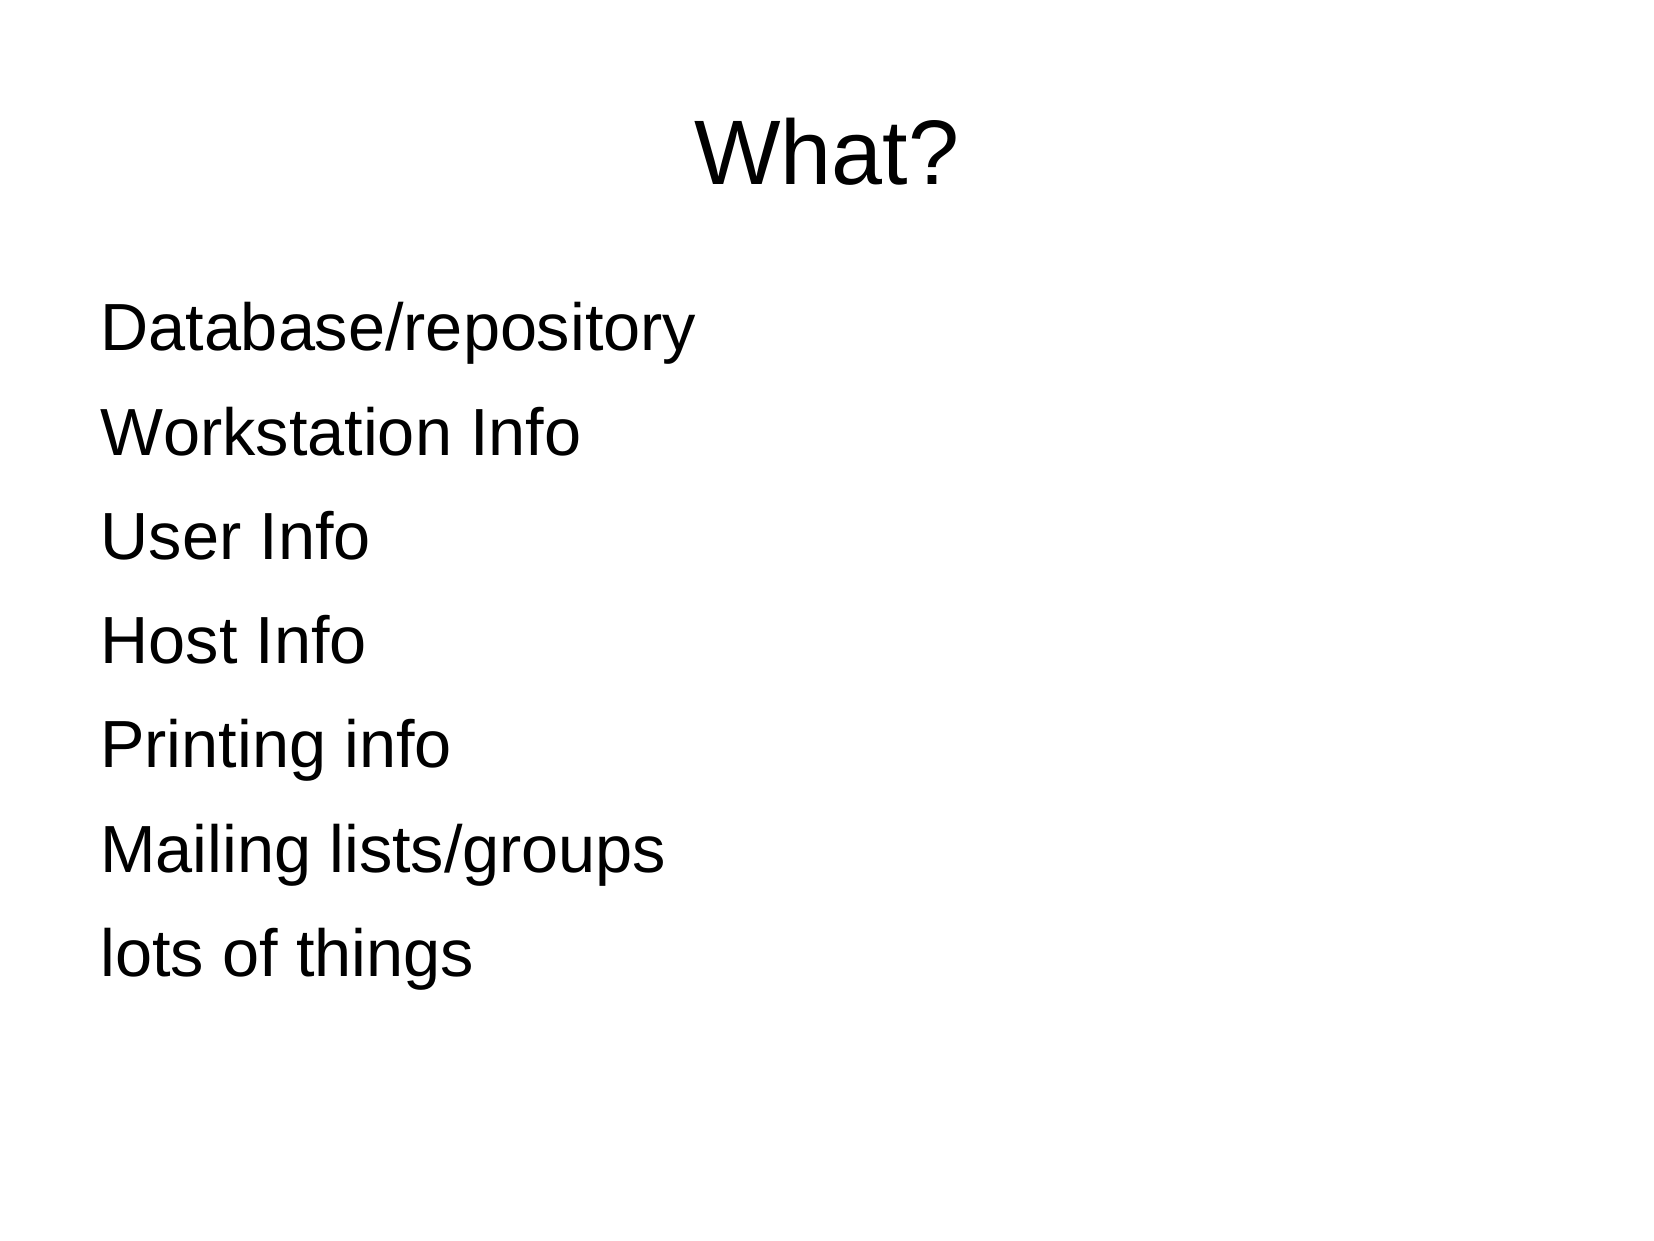

# What?
Database/repository
Workstation Info
User Info
Host Info
Printing info
Mailing lists/groups
lots of things